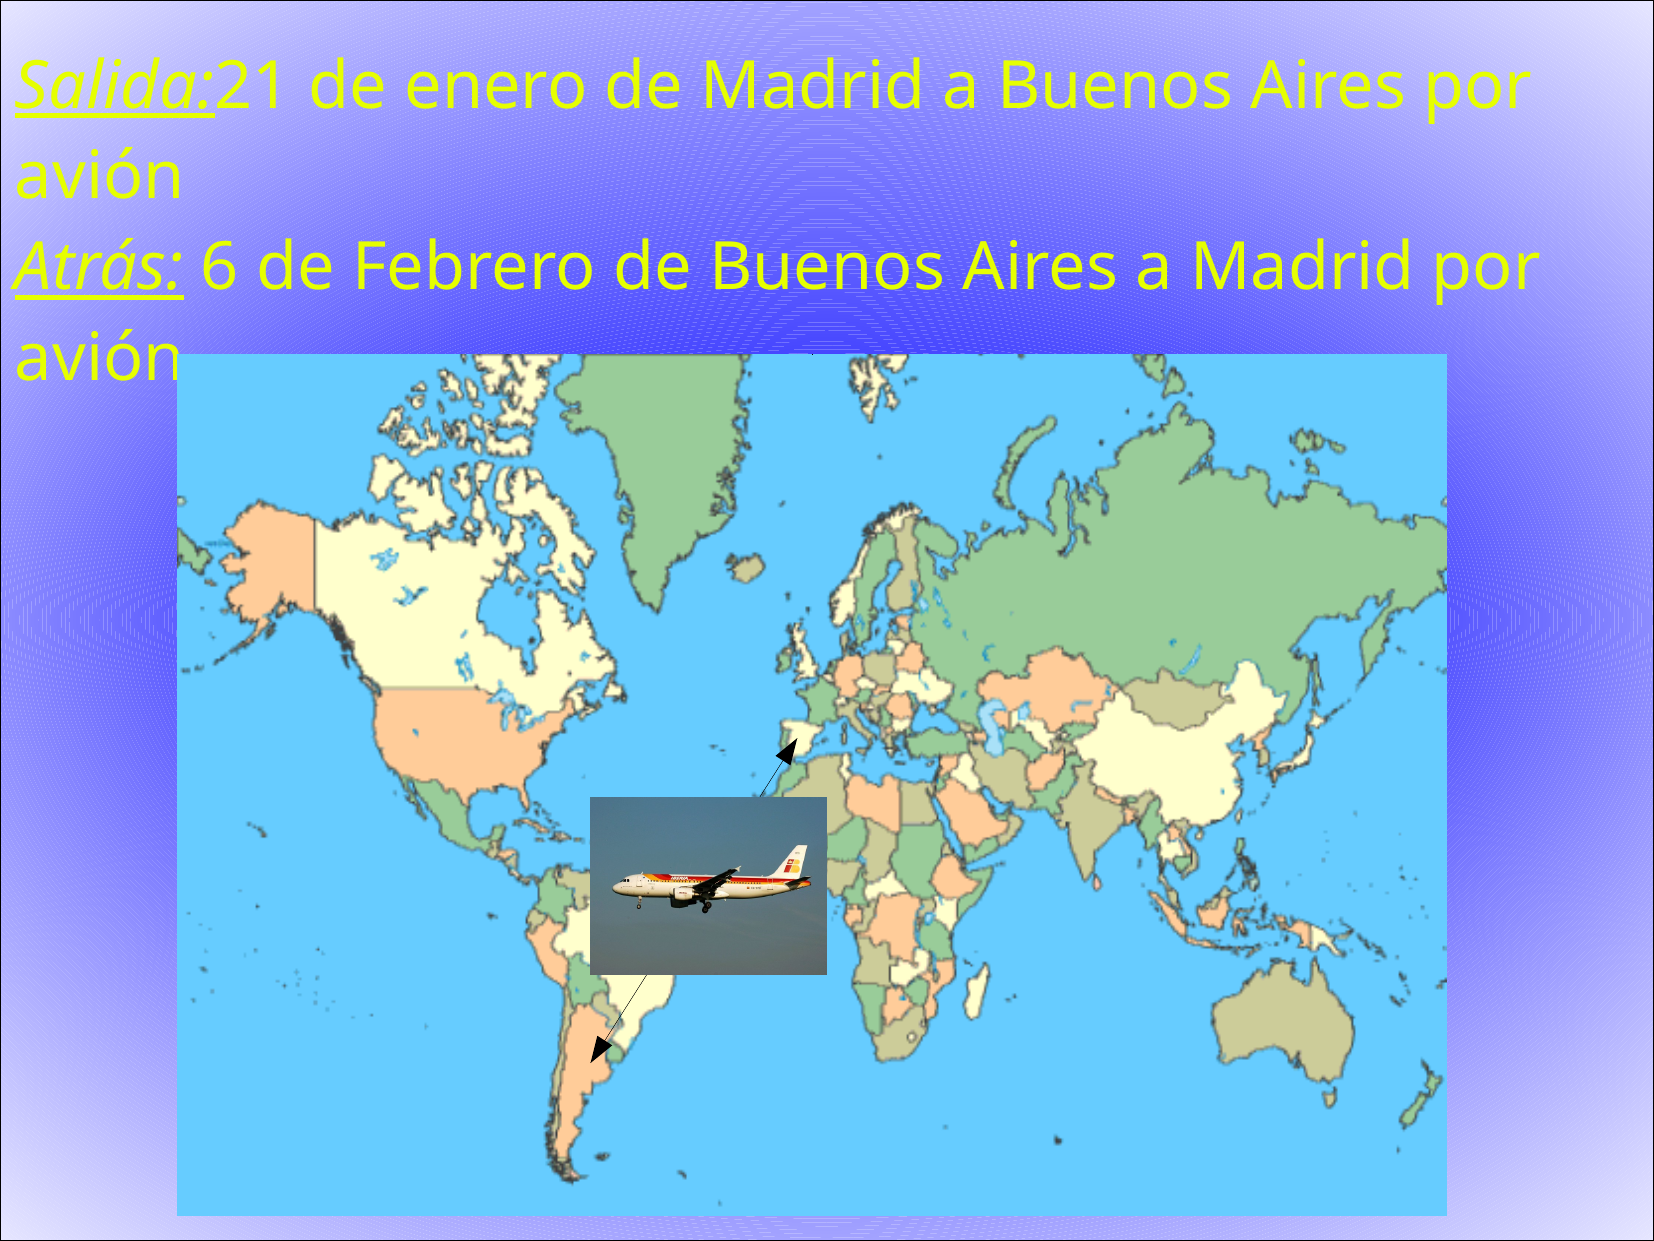

Salida:21 de enero de Madrid a Buenos Aires por avión
Atrás: 6 de Febrero de Buenos Aires a Madrid por avión